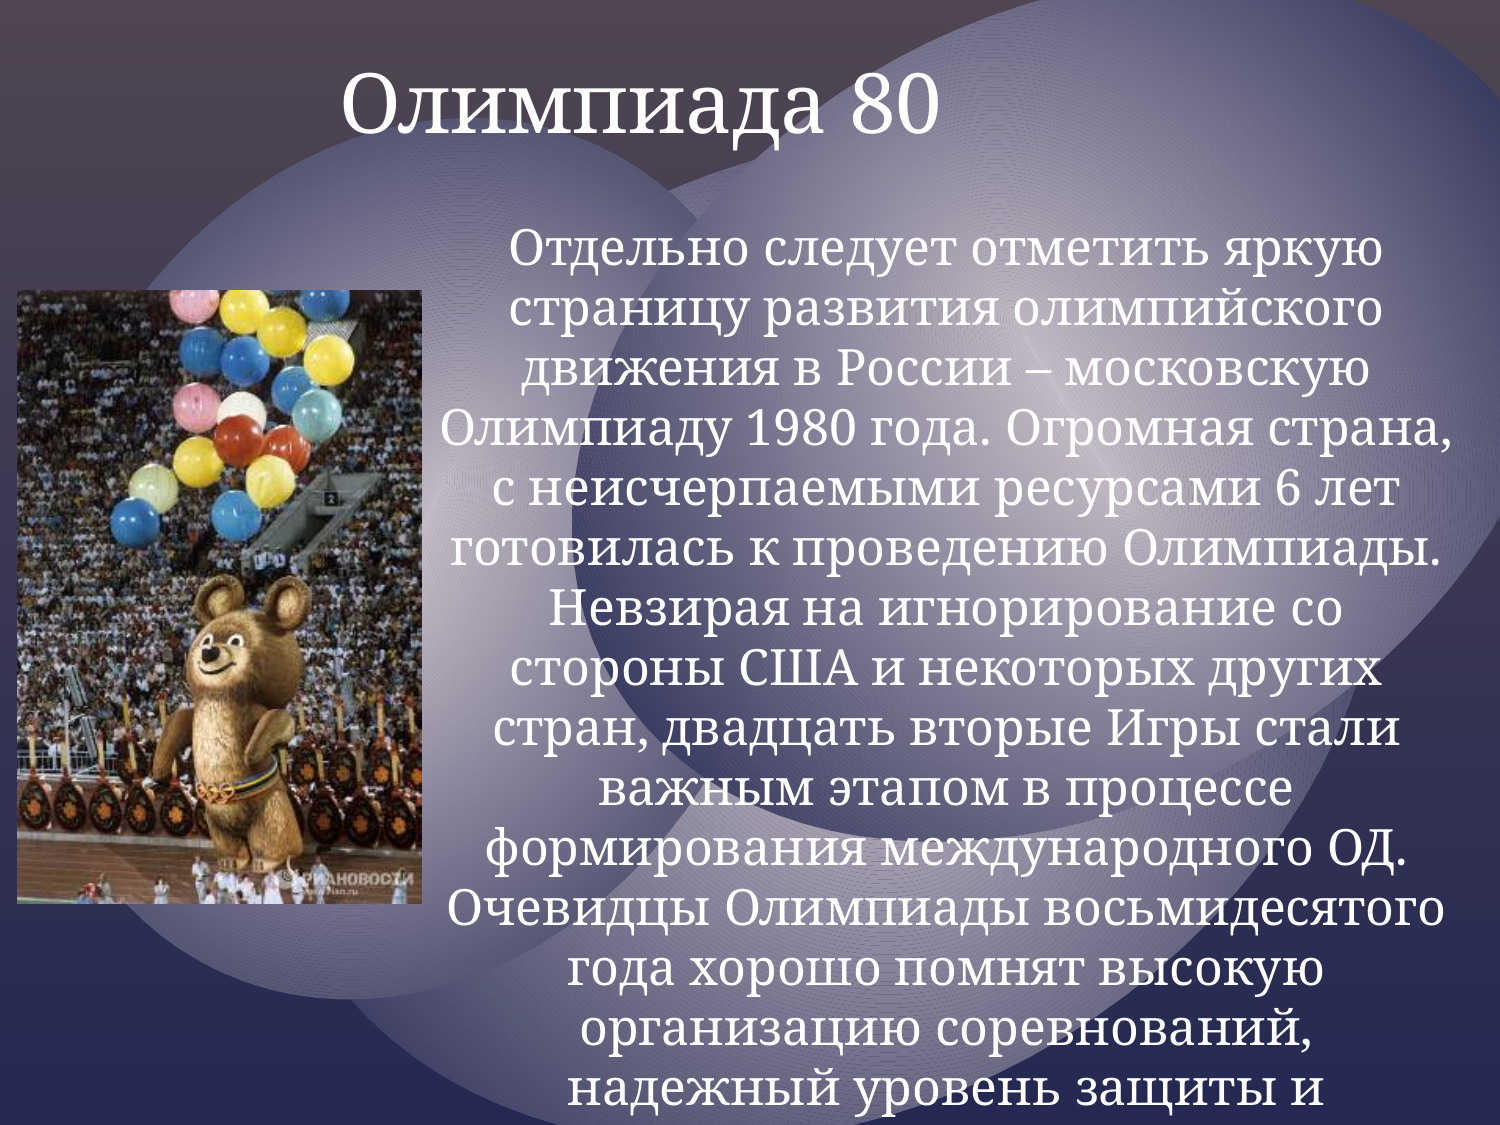

Олимпиада 80
# Отдельно следует отметить яркую страницу развития олимпийского движения в России – московскую Олимпиаду 1980 года. Огромная страна, с неисчерпаемыми ресурсами 6 лет готовилась к проведению Олимпиады. Невзирая на игнорирование со стороны США и некоторых других стран, двадцать вторые Игры стали важным этапом в процессе формирования международного ОД. Очевидцы Олимпиады восьмидесятого года хорошо помнят высокую организацию соревнований, надежный уровень защиты и безграничное радушие москвичей.